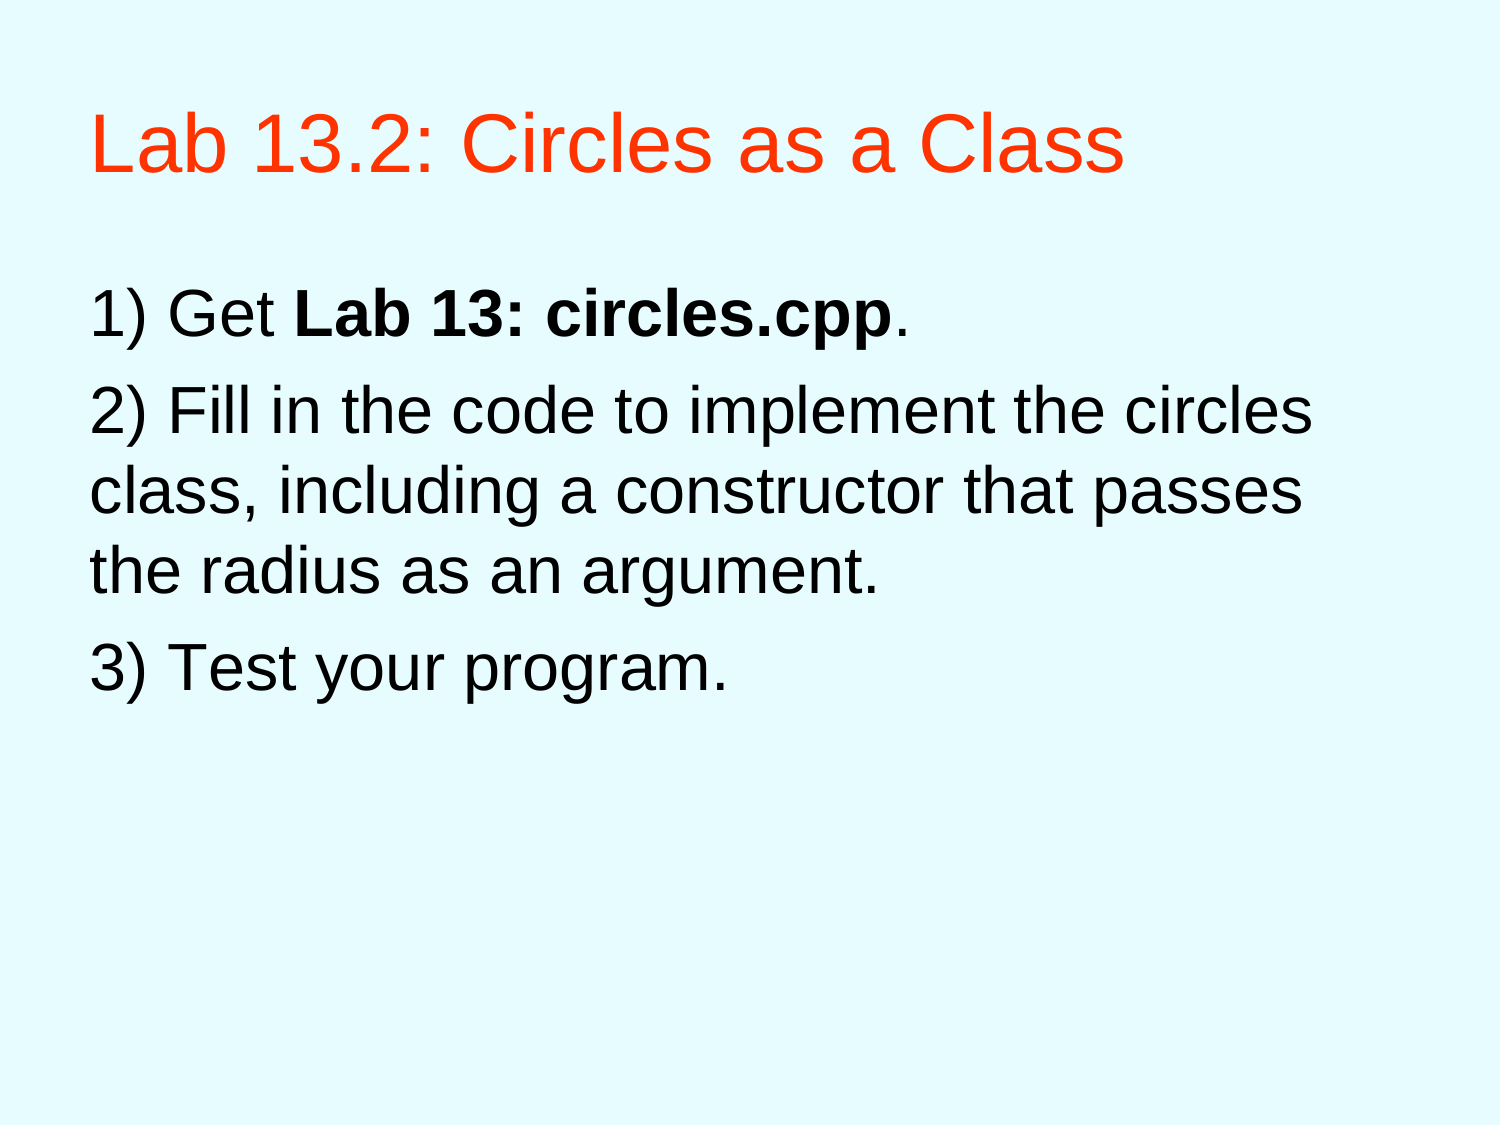

# Lab 13.2: Circles as a Class
 Get Lab 13: circles.cpp.
 Fill in the code to implement the circles class, including a constructor that passes the radius as an argument.
 Test your program.